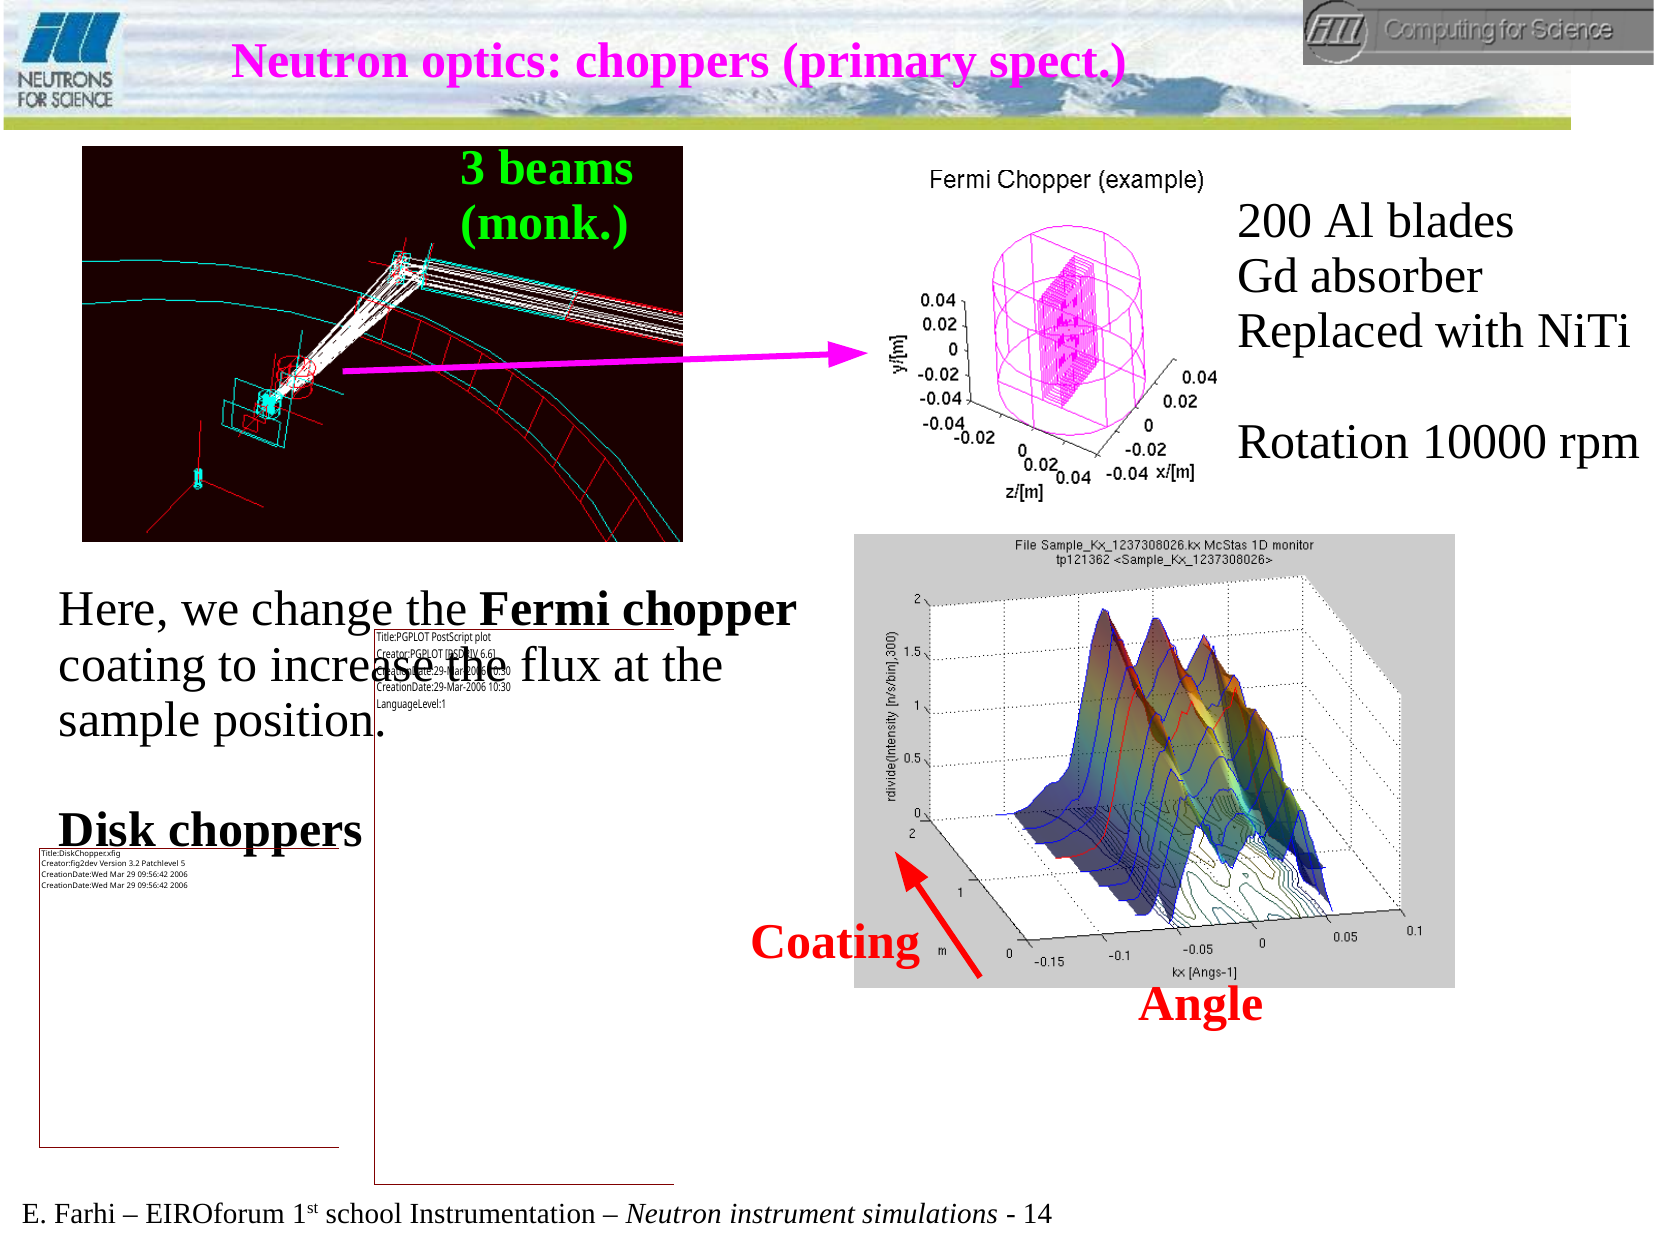

Neutron optics: choppers (primary spect.)
3 beams (monk.)
200 Al blades
Gd absorber
Replaced with NiTi
Rotation 10000 rpm
Here, we change the Fermi chopper coating to increase the flux at the sample position.
Disk choppers
Coating
Angle